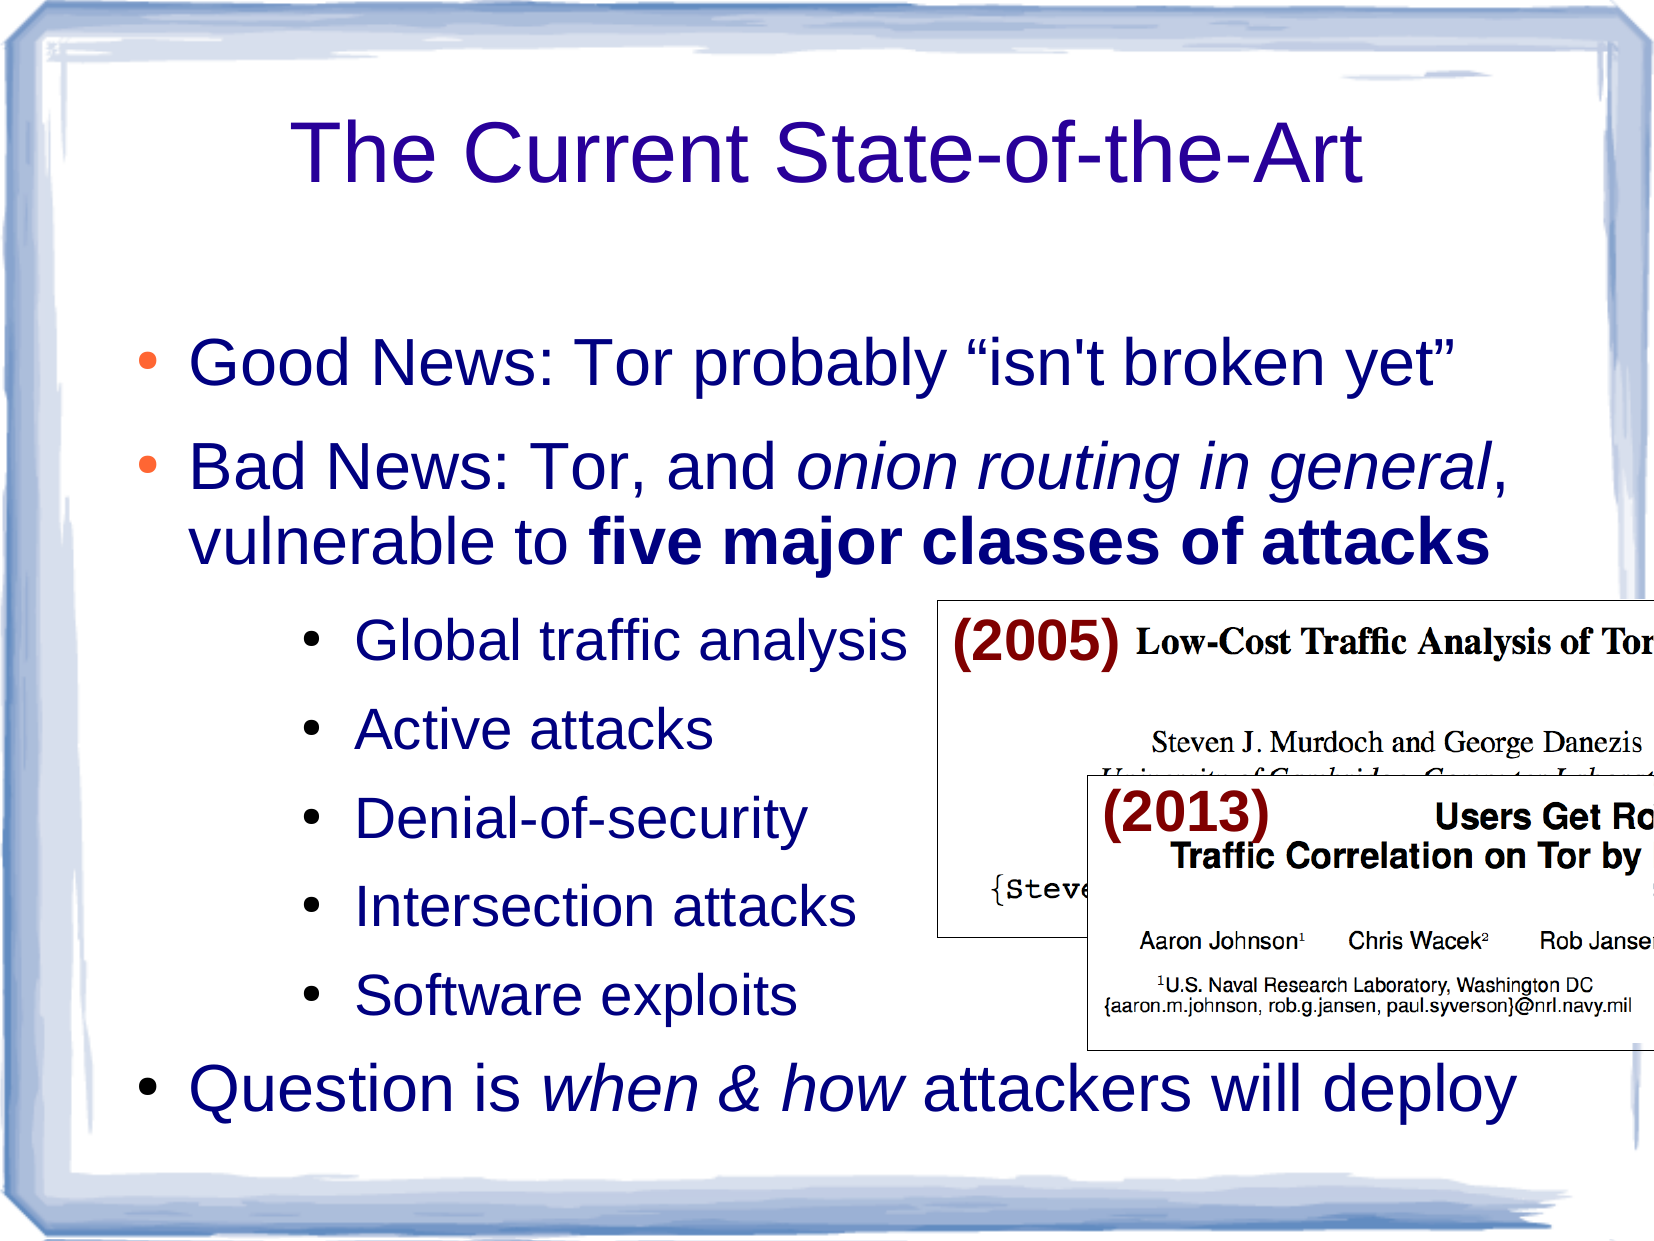

# The Current State-of-the-Art
Good News: Tor probably “isn't broken yet”
Bad News: Tor, and onion routing in general,
vulnerable to five major classes of attacks
Global traffic analysis
Active attacks
Denial-of-security
Intersection attacks
Software exploits
Question is when & how attackers will deploy
(2005)
(2013)